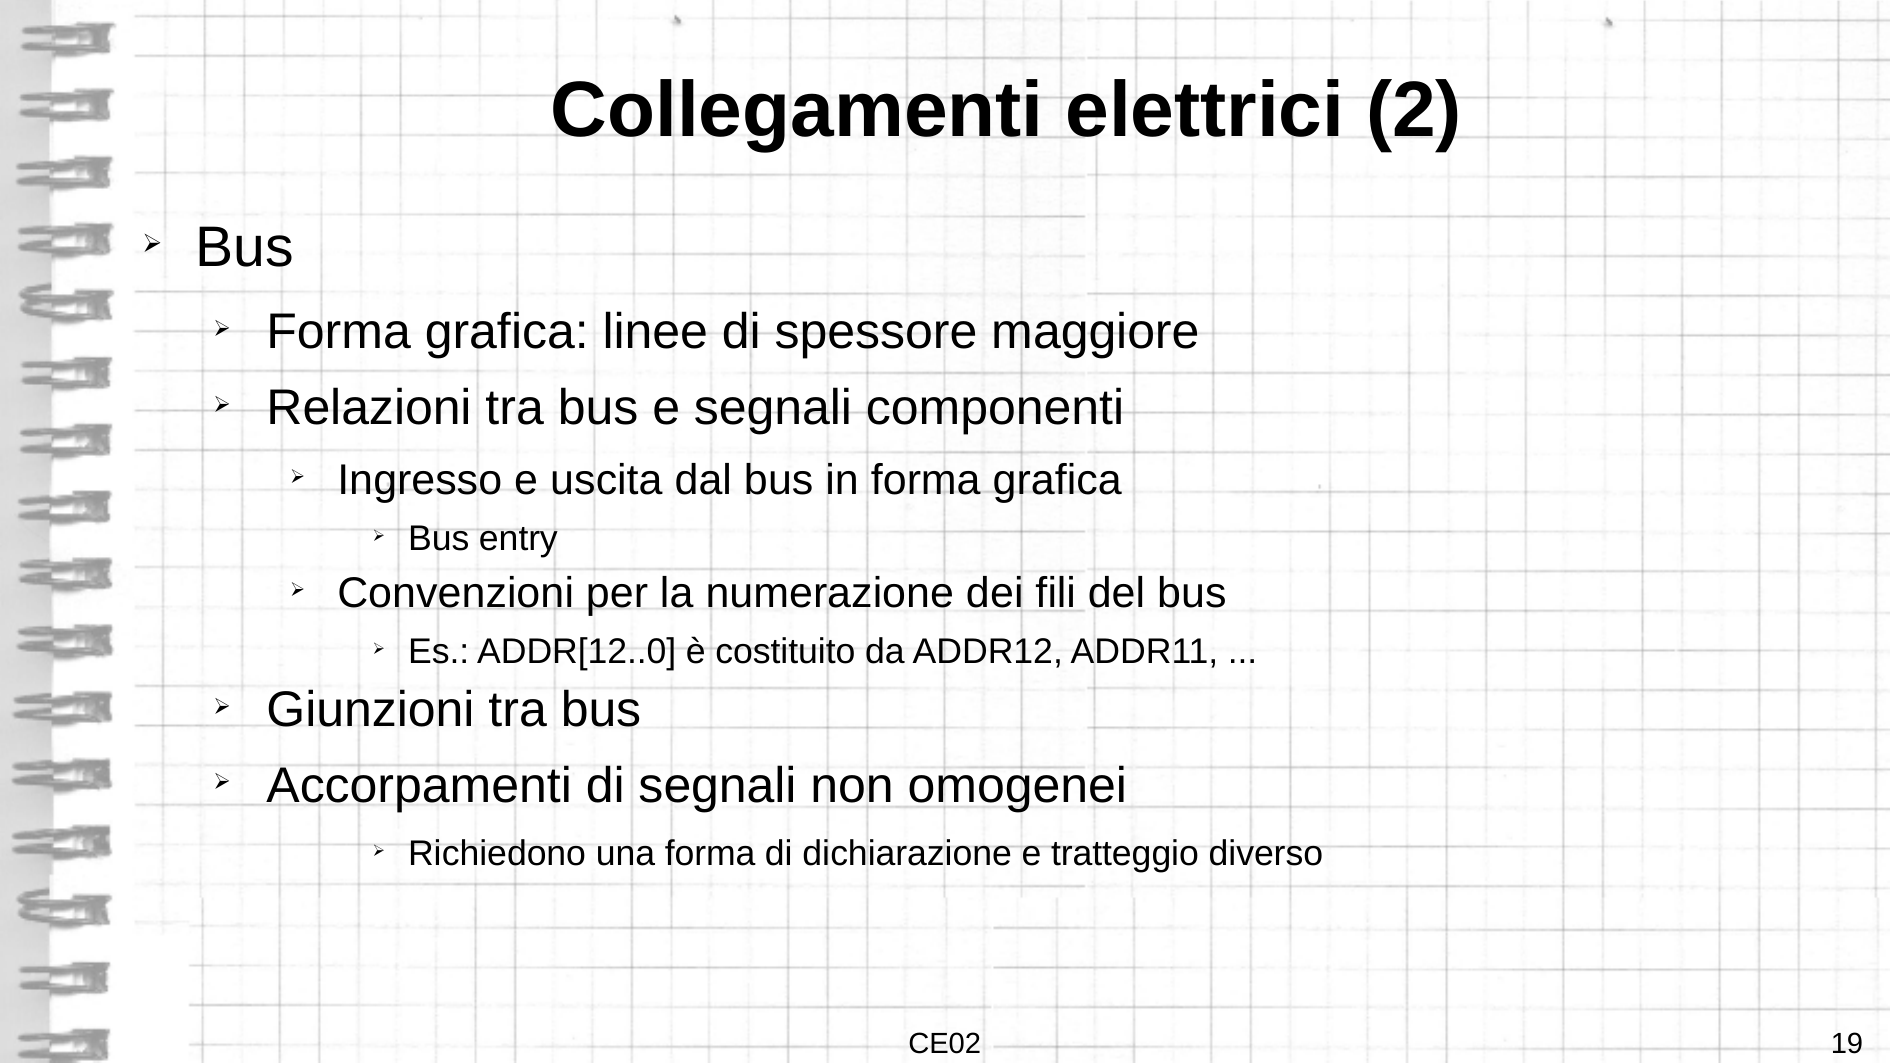

# Collegamenti elettrici (2)
Bus
Forma grafica: linee di spessore maggiore
Relazioni tra bus e segnali componenti
Ingresso e uscita dal bus in forma grafica
Bus entry
Convenzioni per la numerazione dei fili del bus
Es.: ADDR[12..0] è costituito da ADDR12, ADDR11, ...
Giunzioni tra bus
Accorpamenti di segnali non omogenei
Richiedono una forma di dichiarazione e tratteggio diverso
CE02
19